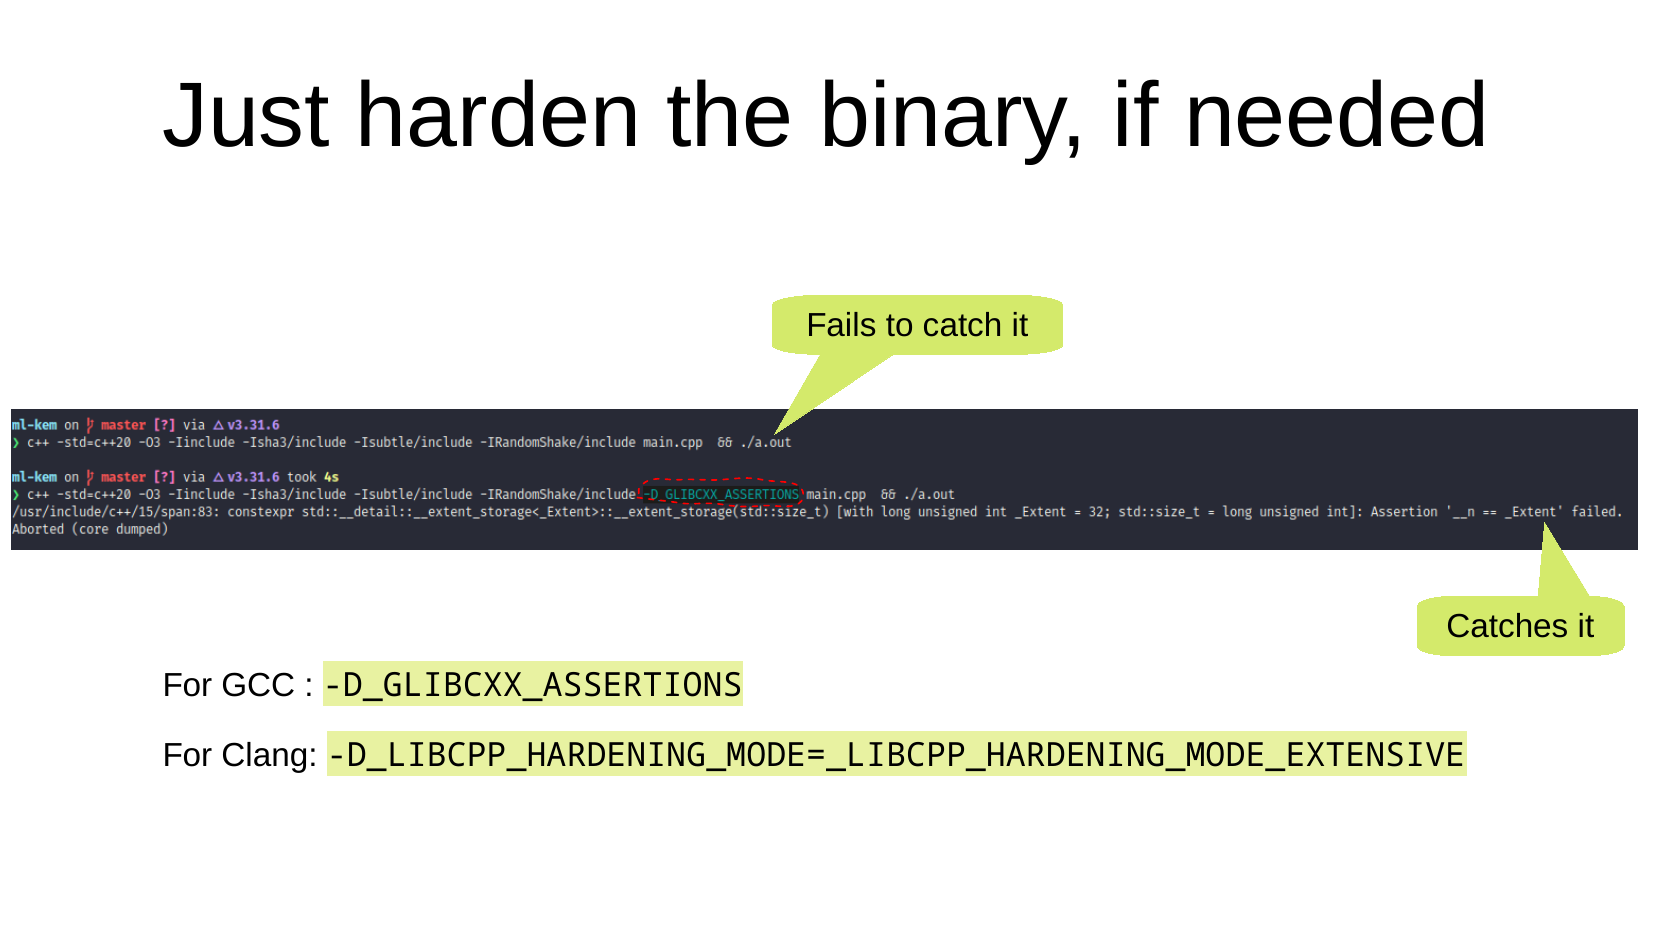

# Just harden the binary, if needed
Fails to catch it
Catches it
For GCC : -D_GLIBCXX_ASSERTIONS
For Clang: -D_LIBCPP_HARDENING_MODE=_LIBCPP_HARDENING_MODE_EXTENSIVE